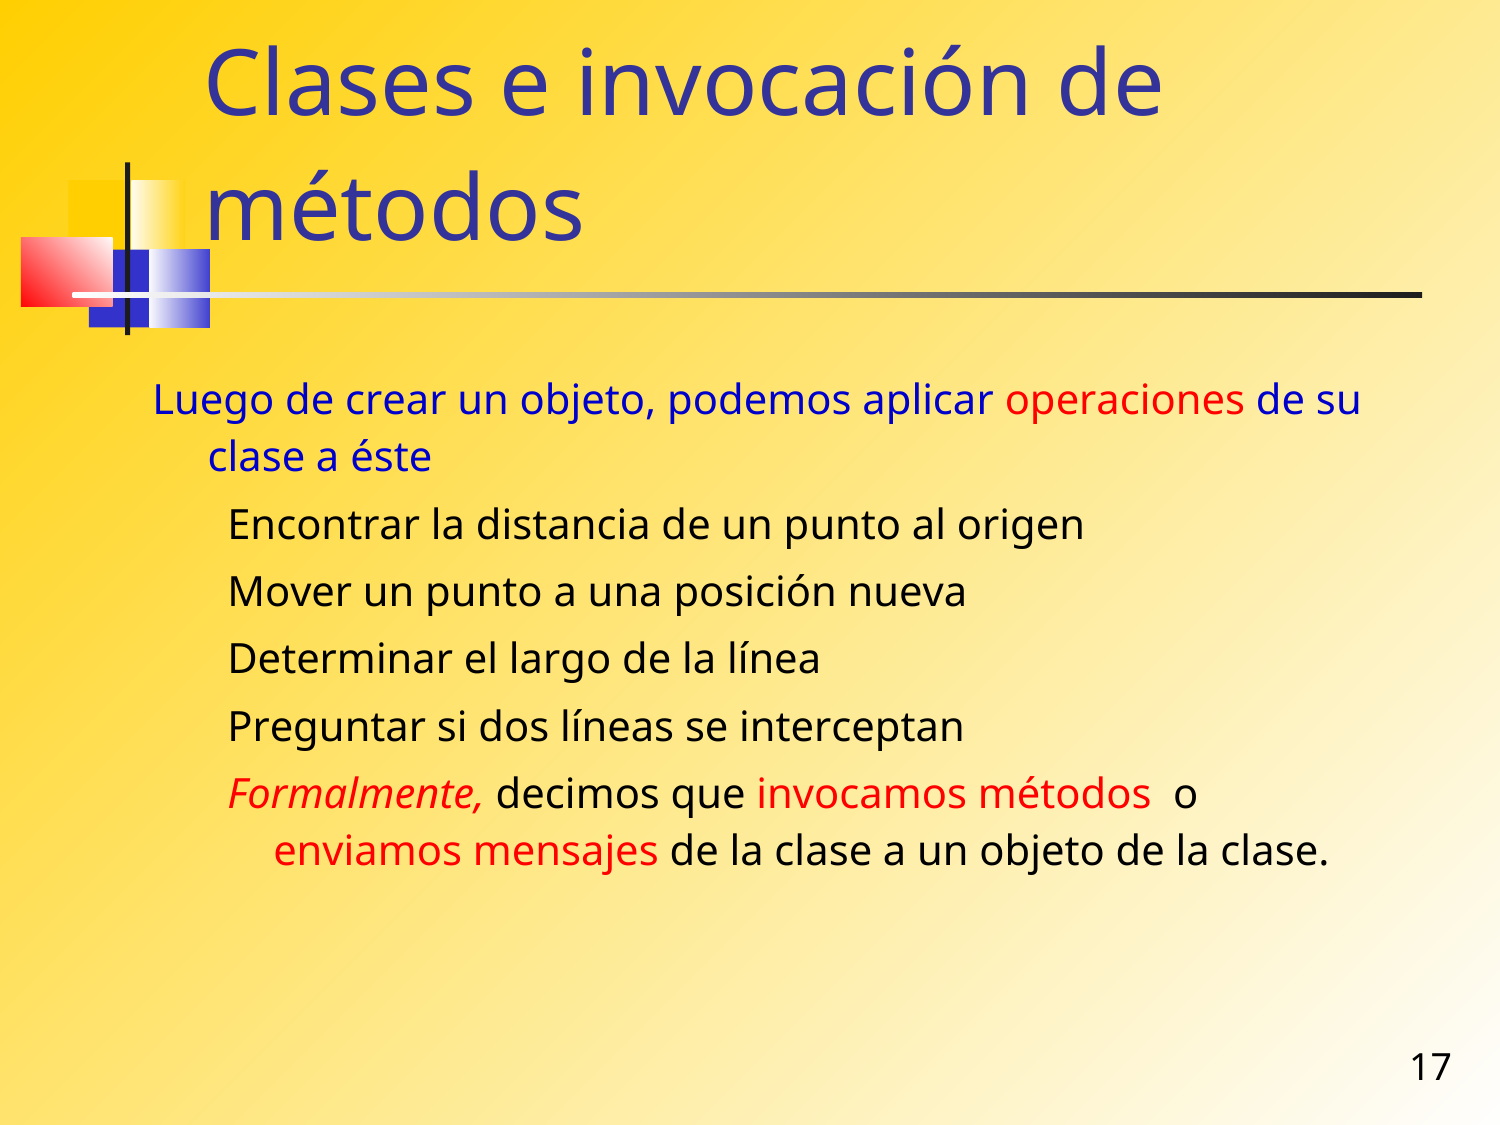

# Clases e invocación de métodos
Luego de crear un objeto, podemos aplicar operaciones de su clase a éste
Encontrar la distancia de un punto al origen
Mover un punto a una posición nueva
Determinar el largo de la línea
Preguntar si dos líneas se interceptan
Formalmente, decimos que invocamos métodos o enviamos mensajes de la clase a un objeto de la clase.
17